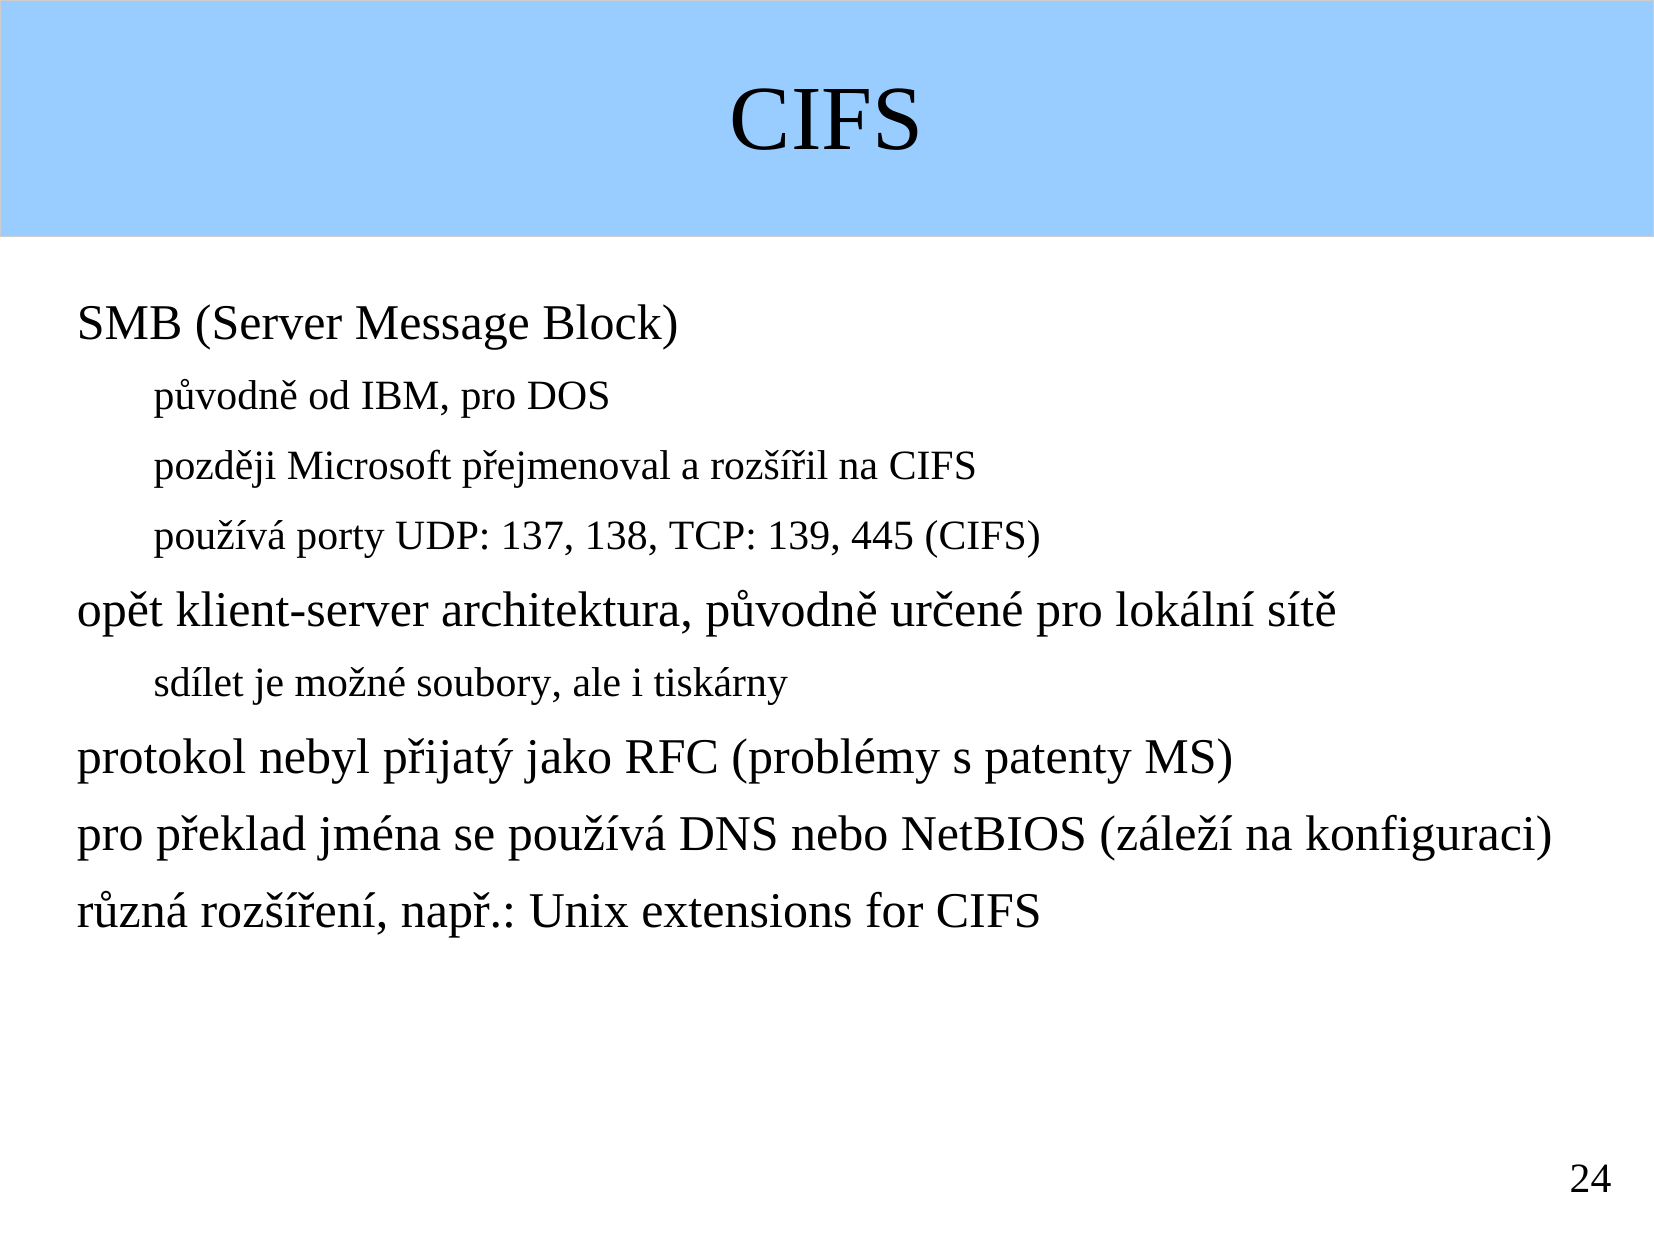

# CIFS
SMB (Server Message Block)
původně od IBM, pro DOS
později Microsoft přejmenoval a rozšířil na CIFS
používá porty UDP: 137, 138, TCP: 139, 445 (CIFS)
opět klient-server architektura, původně určené pro lokální sítě
sdílet je možné soubory, ale i tiskárny
protokol nebyl přijatý jako RFC (problémy s patenty MS)
pro překlad jména se používá DNS nebo NetBIOS (záleží na konfiguraci)
různá rozšíření, např.: Unix extensions for CIFS